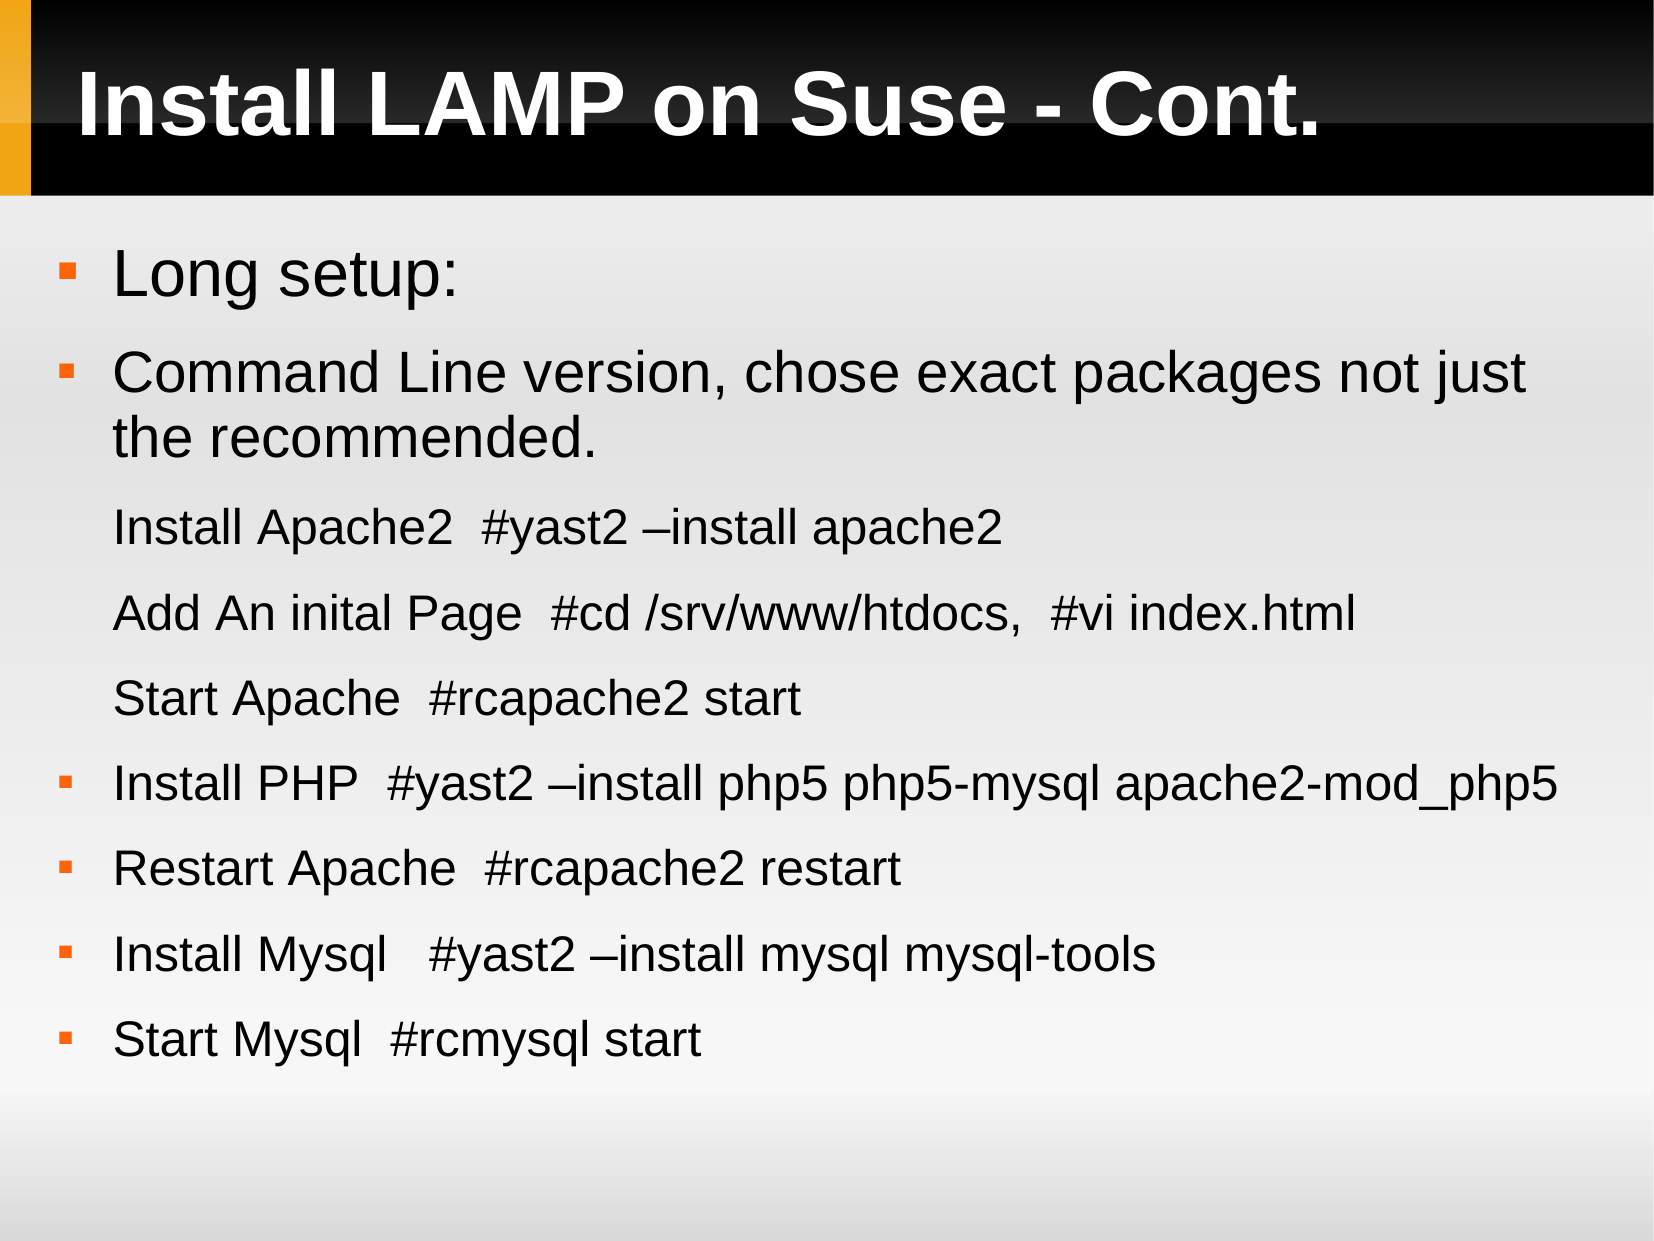

# Install LAMP on Suse - Cont.
Long setup:
Command Line version, chose exact packages not just the recommended.
Install Apache2 #yast2 –install apache2
Add An inital Page #cd /srv/www/htdocs, #vi index.html
Start Apache #rcapache2 start
Install PHP #yast2 –install php5 php5-mysql apache2-mod_php5
Restart Apache #rcapache2 restart
Install Mysql #yast2 –install mysql mysql-tools
Start Mysql #rcmysql start